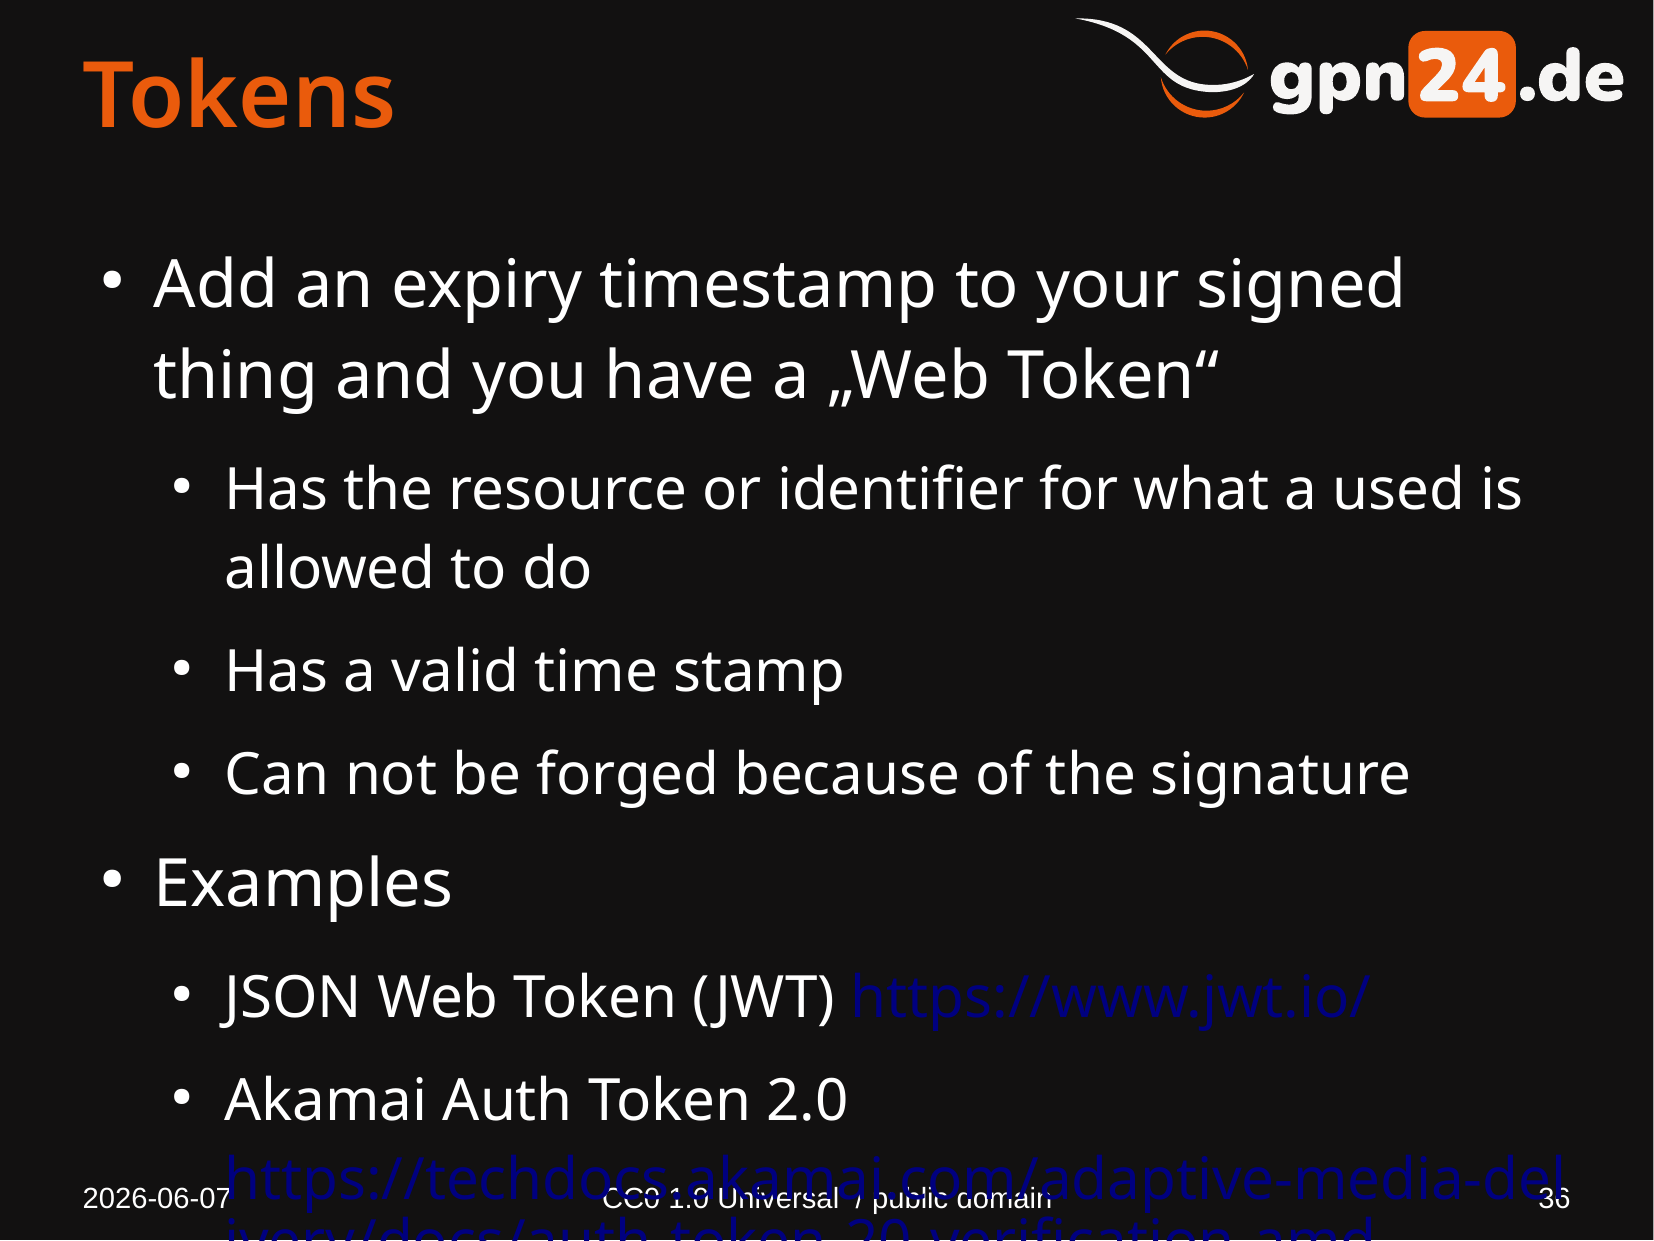

# Tokens
Add an expiry timestamp to your signed thing and you have a „Web Token“
Has the resource or identifier for what a used is allowed to do
Has a valid time stamp
Can not be forged because of the signature
Examples
JSON Web Token (JWT) https://www.jwt.io/
Akamai Auth Token 2.0 https://techdocs.akamai.com/adaptive-media-delivery/docs/auth-token-20-verification-amd
2026-06-07
CC0 1.0 Universal / public domain
36